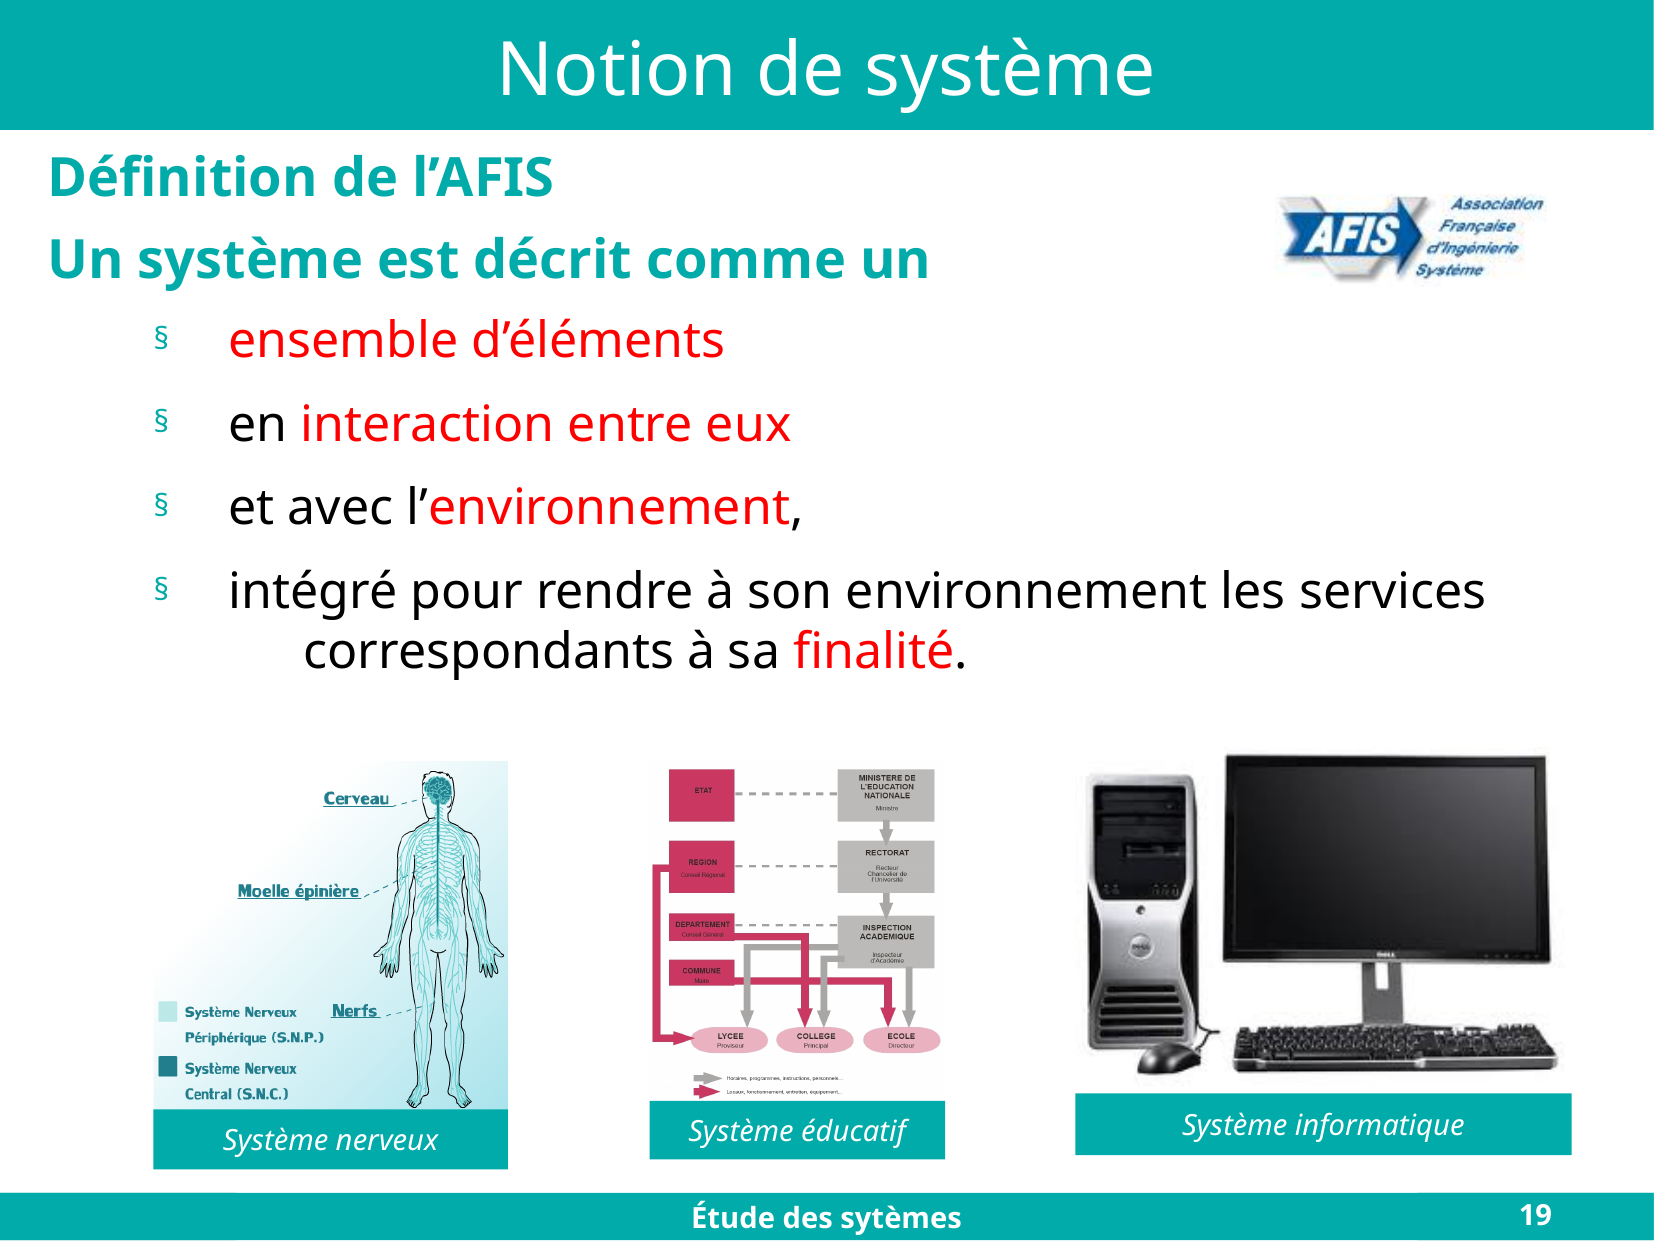

# Notion de système
Définition de l’AFIS
Un système est décrit comme un
ensemble d’éléments
en interaction entre eux
et avec l’environnement,
intégré pour rendre à son environnement les services correspondants à sa finalité.
Système informatique
Système nerveux
Système éducatif
Étude des sytèmes